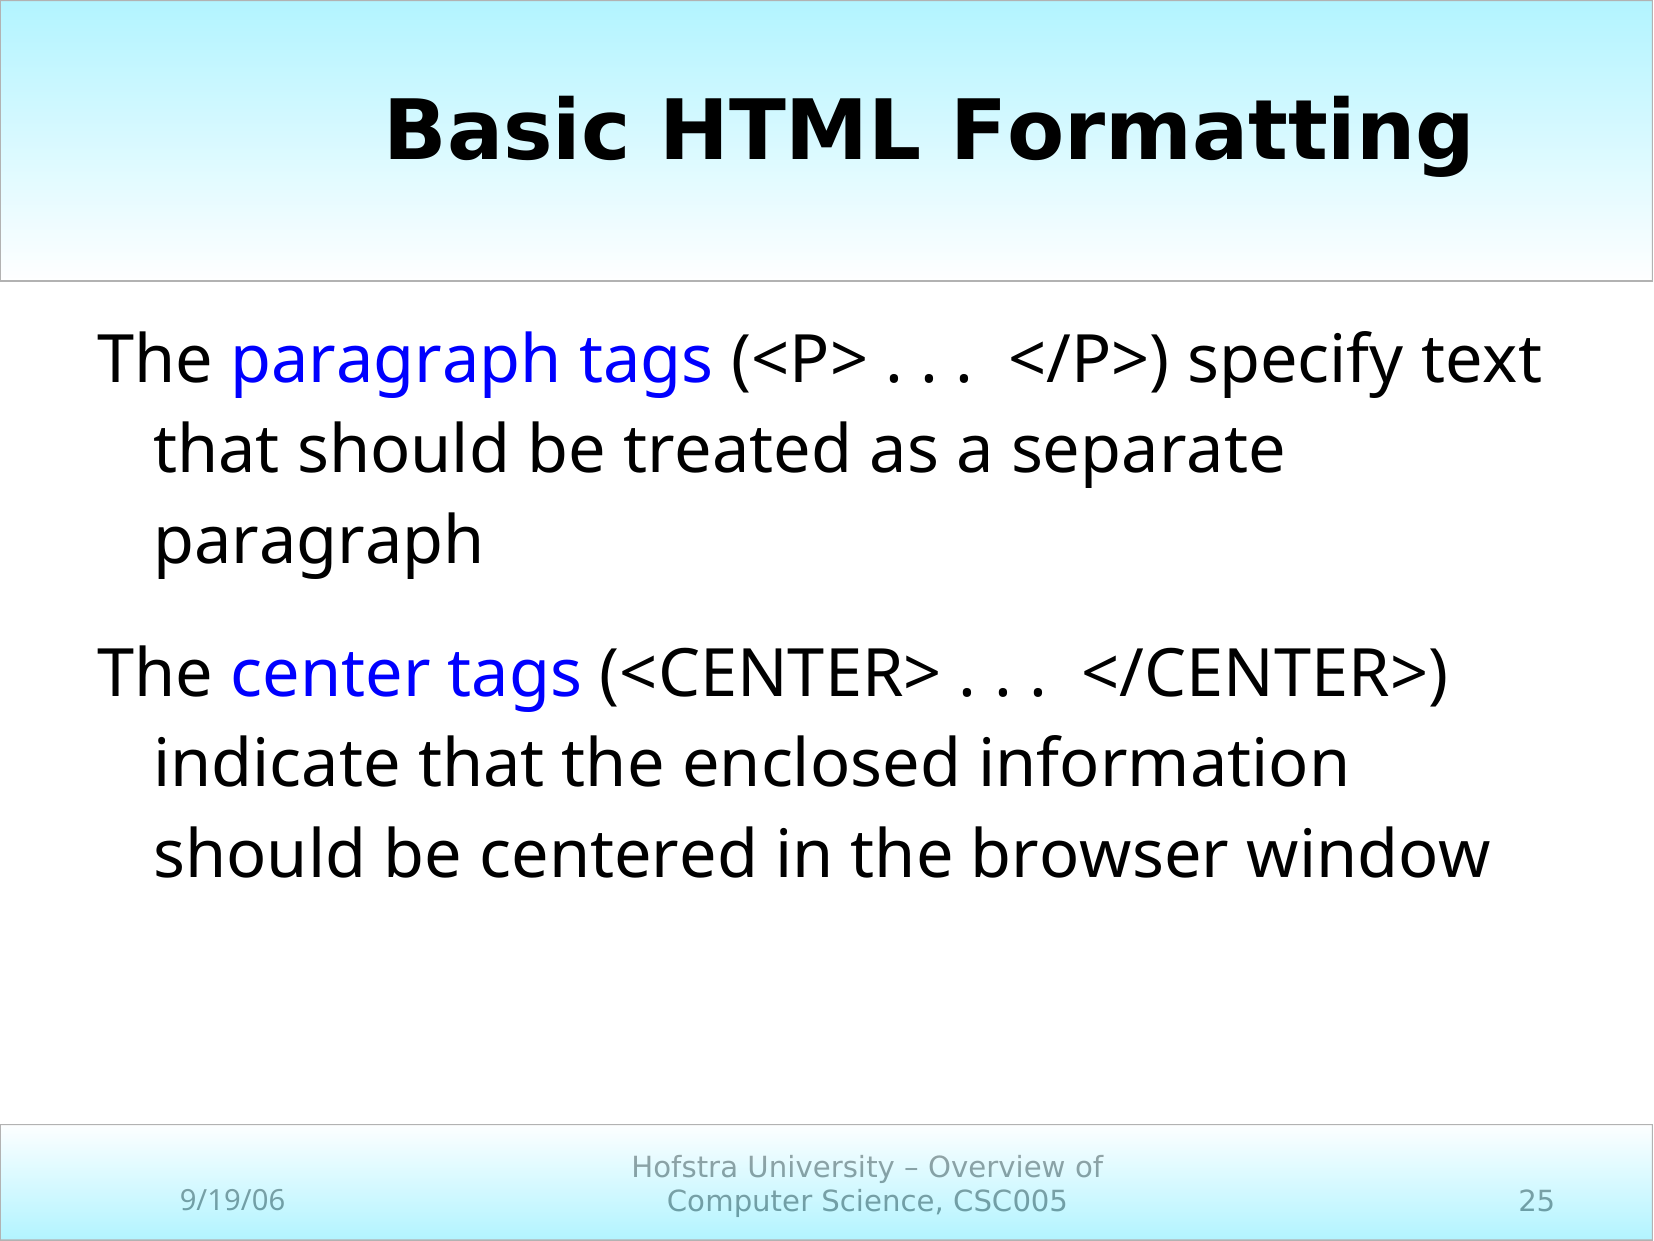

# Basic HTML Formatting
The paragraph tags (<P> . . . </P>) specify text that should be treated as a separate paragraph
The center tags (<CENTER> . . . </CENTER>) indicate that the enclosed information should be centered in the browser window
25